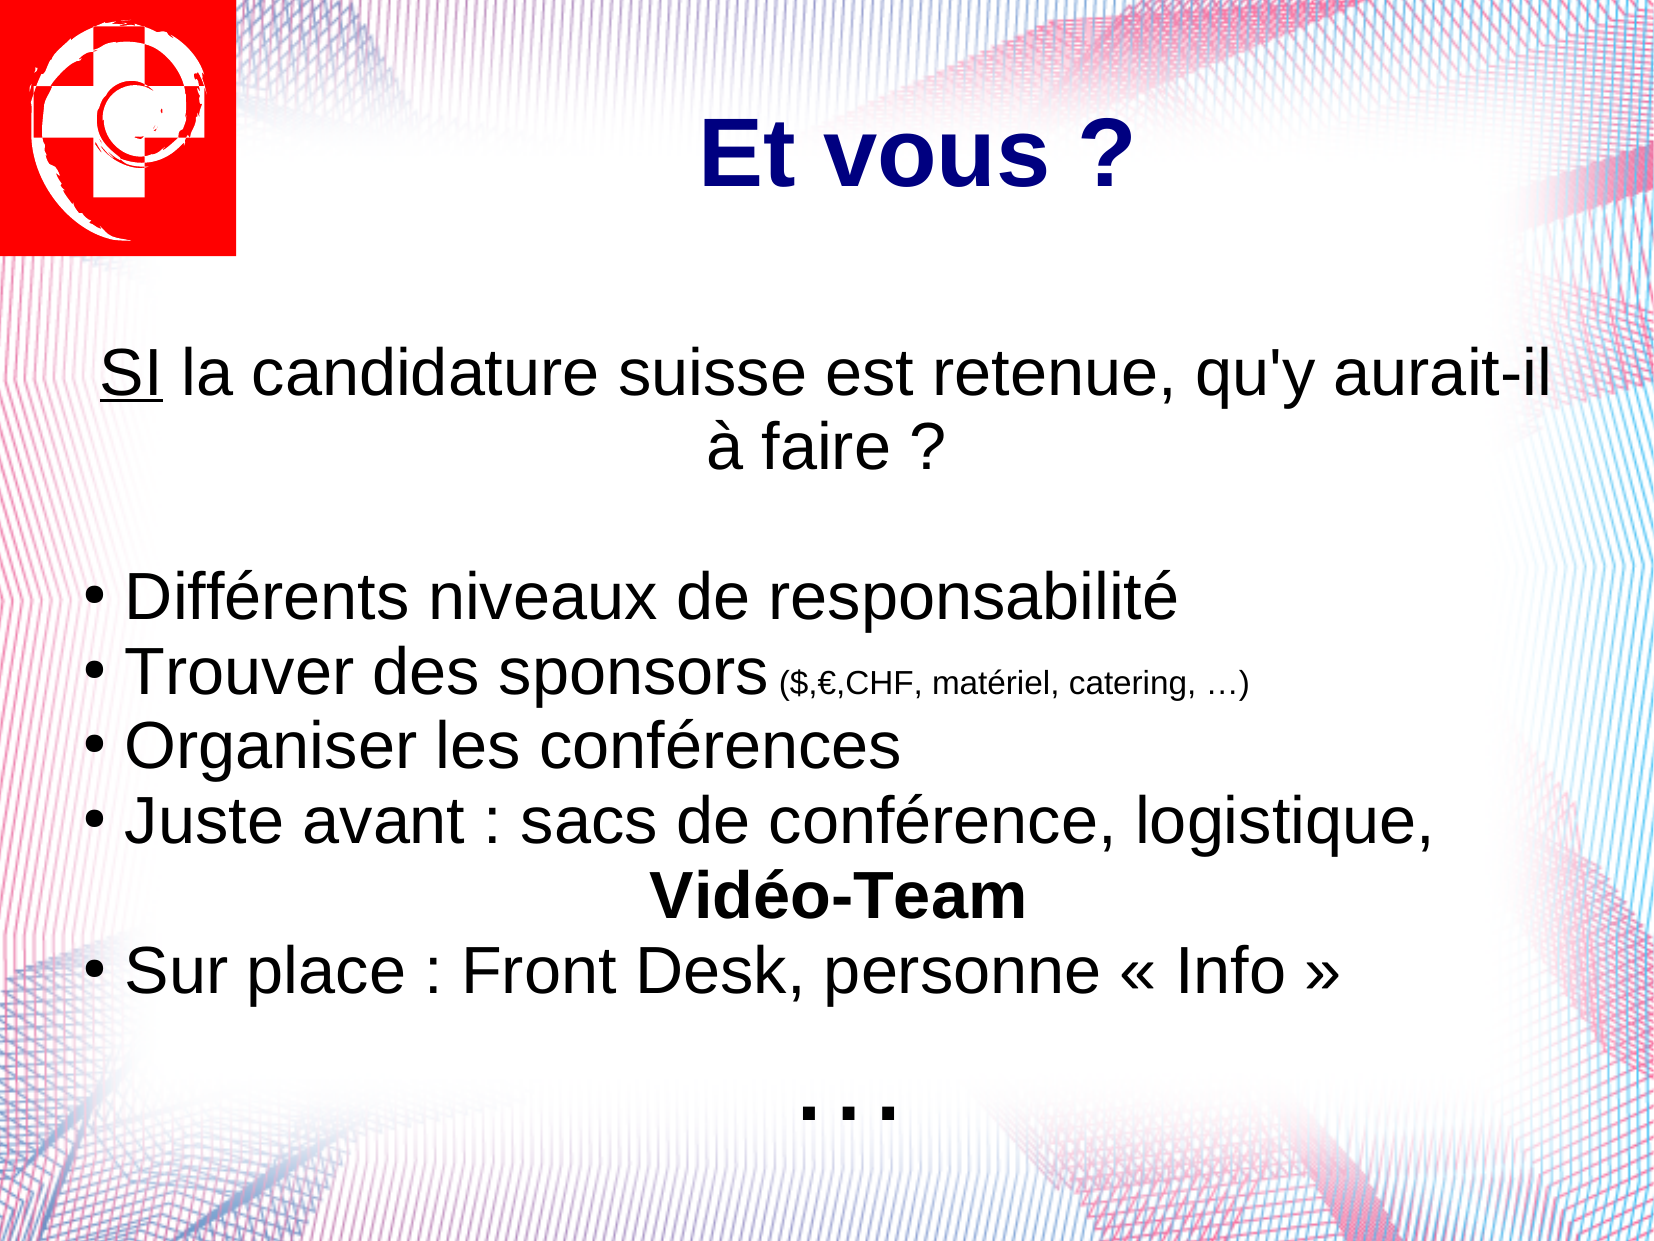

# Et vous ?
SI la candidature suisse est retenue, qu'y aurait-il à faire ?
 Différents niveaux de responsabilité
 Trouver des sponsors ($,€,CHF, matériel, catering, …)
 Organiser les conférences
 Juste avant : sacs de conférence, logistique,
Vidéo-Team
 Sur place : Front Desk, personne « Info »
…